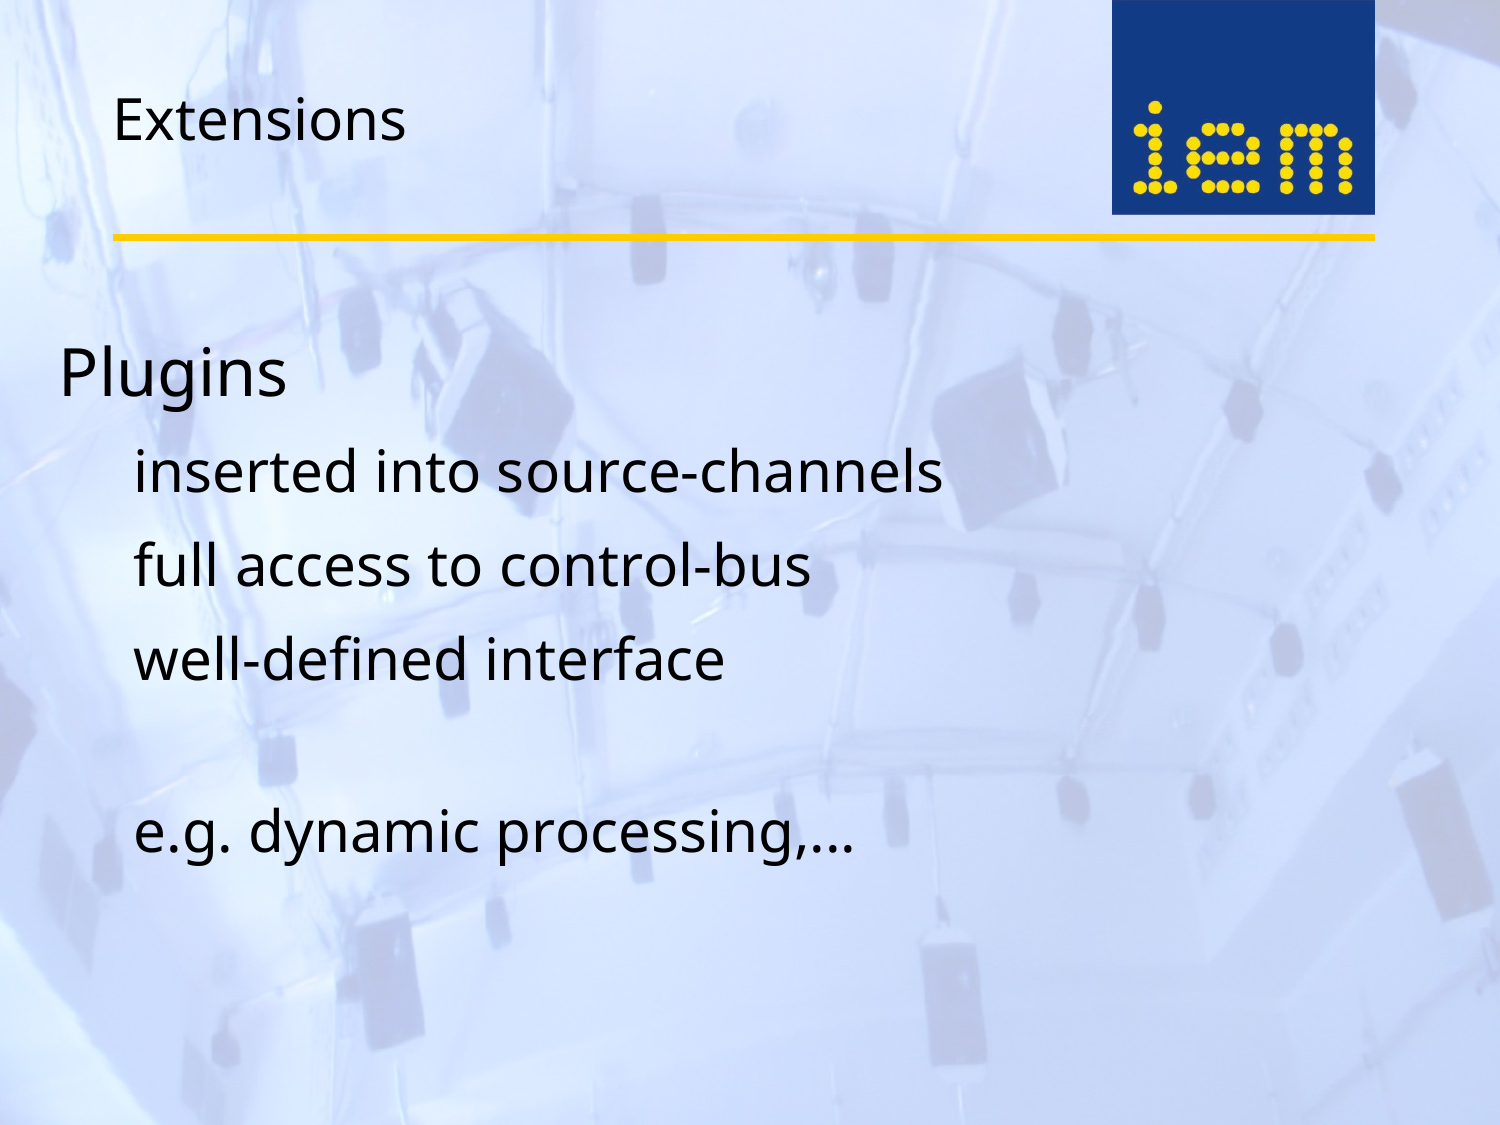

# Extensions
Plugins
inserted into source-channels
full access to control-bus
well-defined interface
e.g. dynamic processing,...